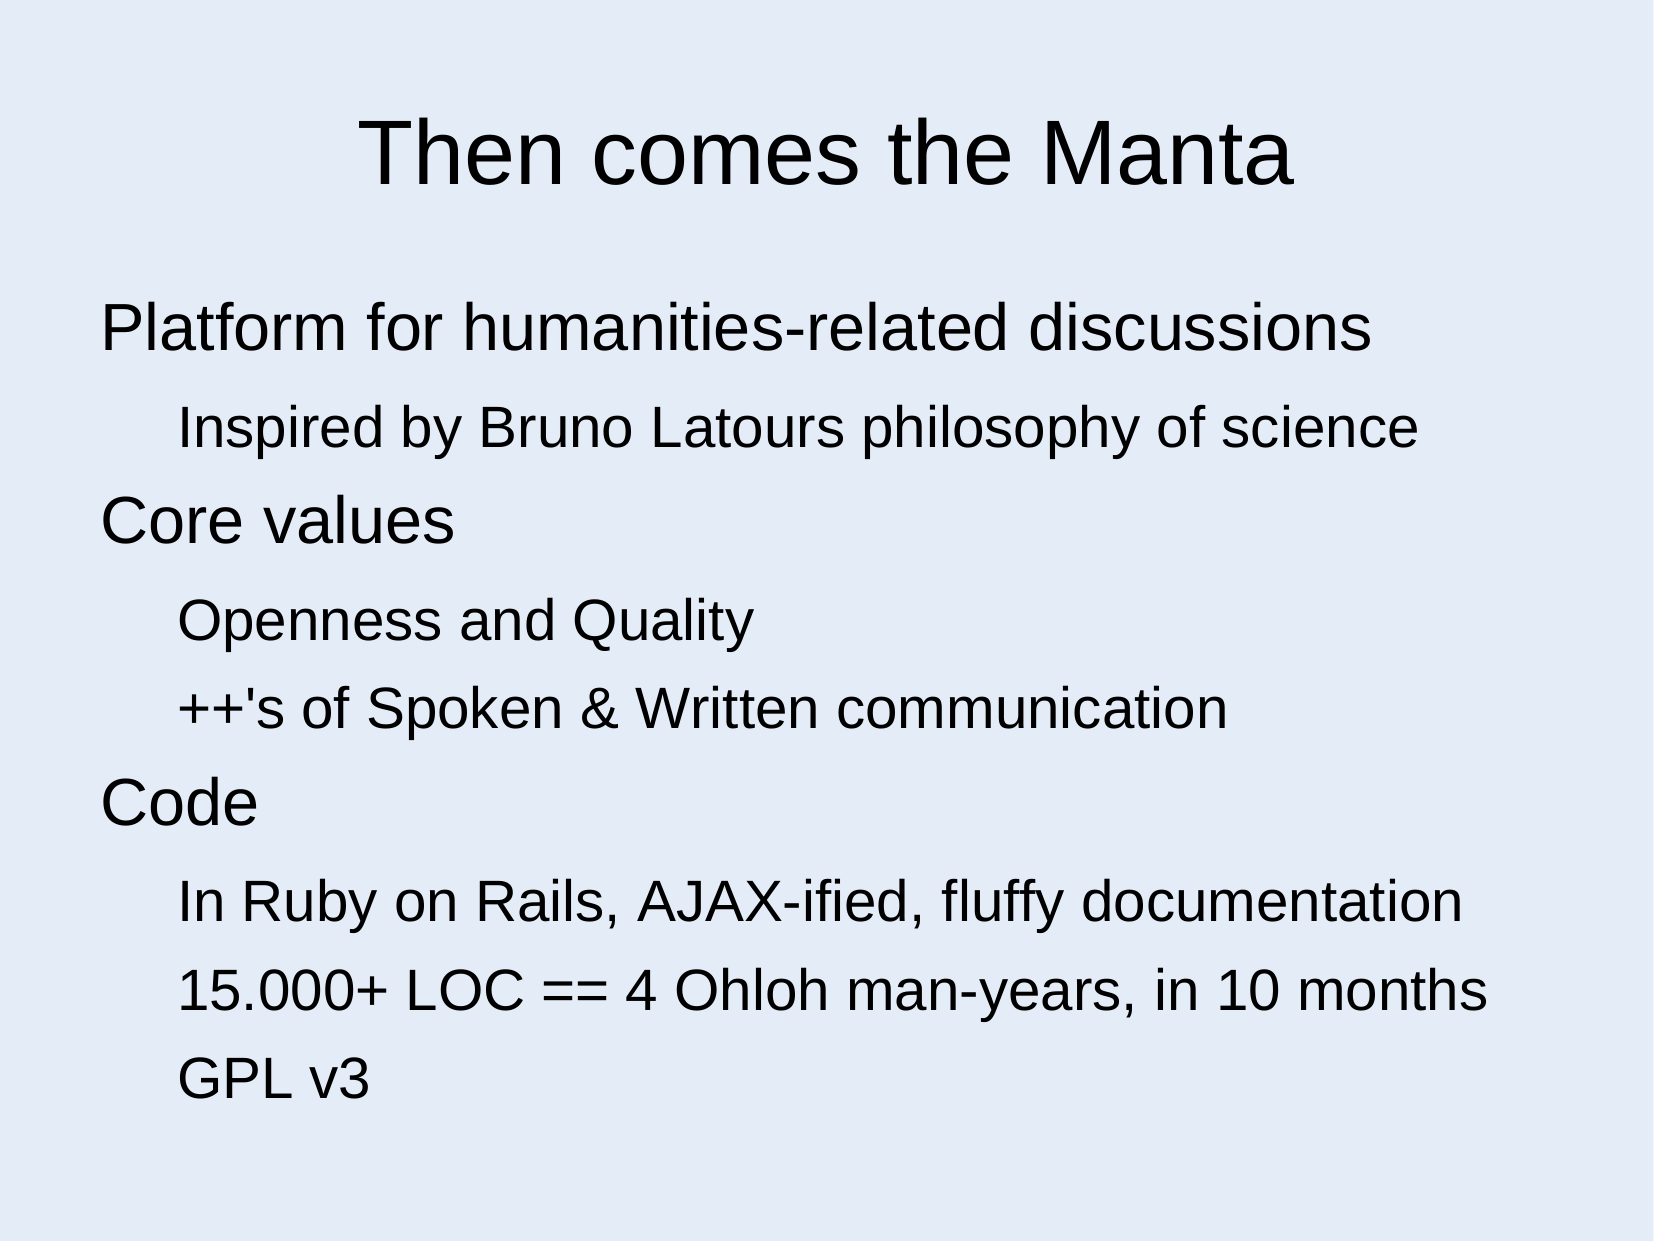

# Then comes the Manta
Platform for humanities-related discussions
Inspired by Bruno Latours philosophy of science
Core values
Openness and Quality
++'s of Spoken & Written communication
Code
In Ruby on Rails, AJAX-ified, fluffy documentation
15.000+ LOC == 4 Ohloh man-years, in 10 months
GPL v3